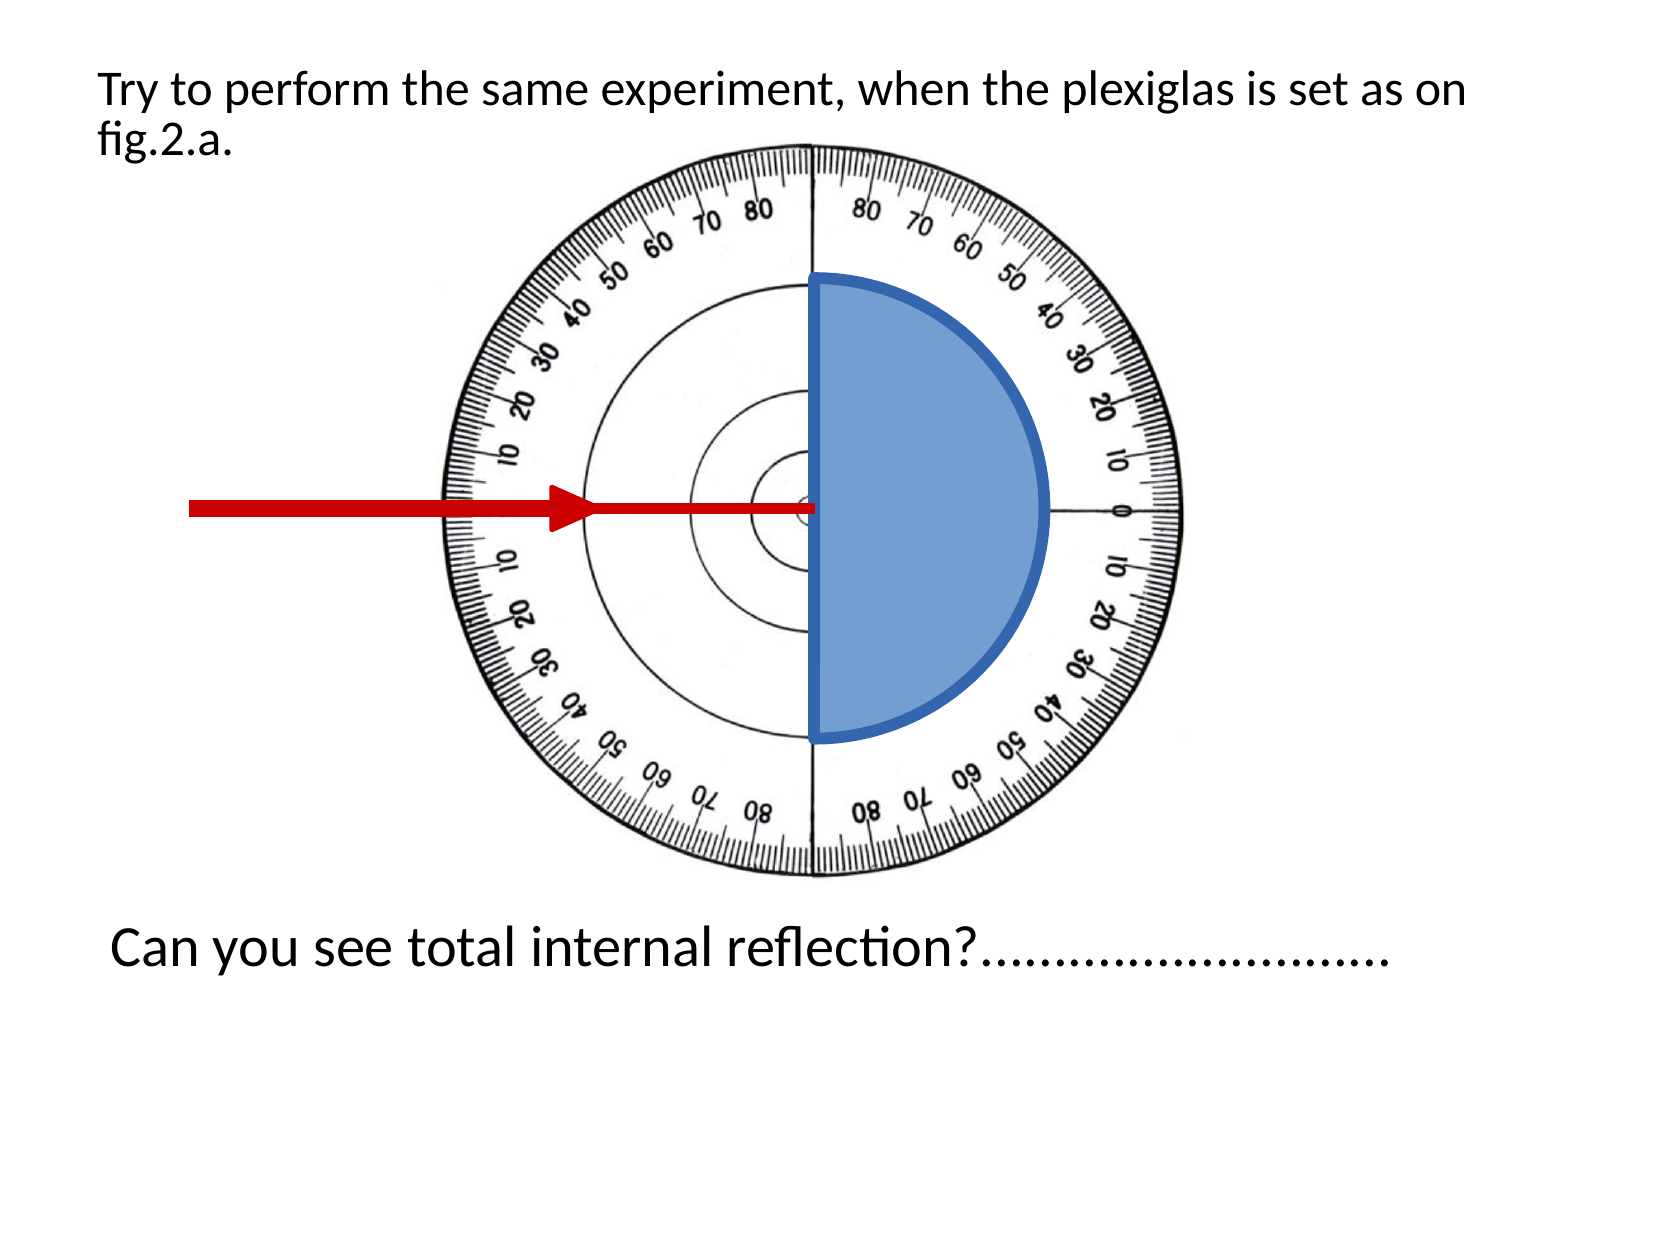

Try to perform the same experiment, when the plexiglas is set as on fig.2.a.
Can you see total internal reflection?............................